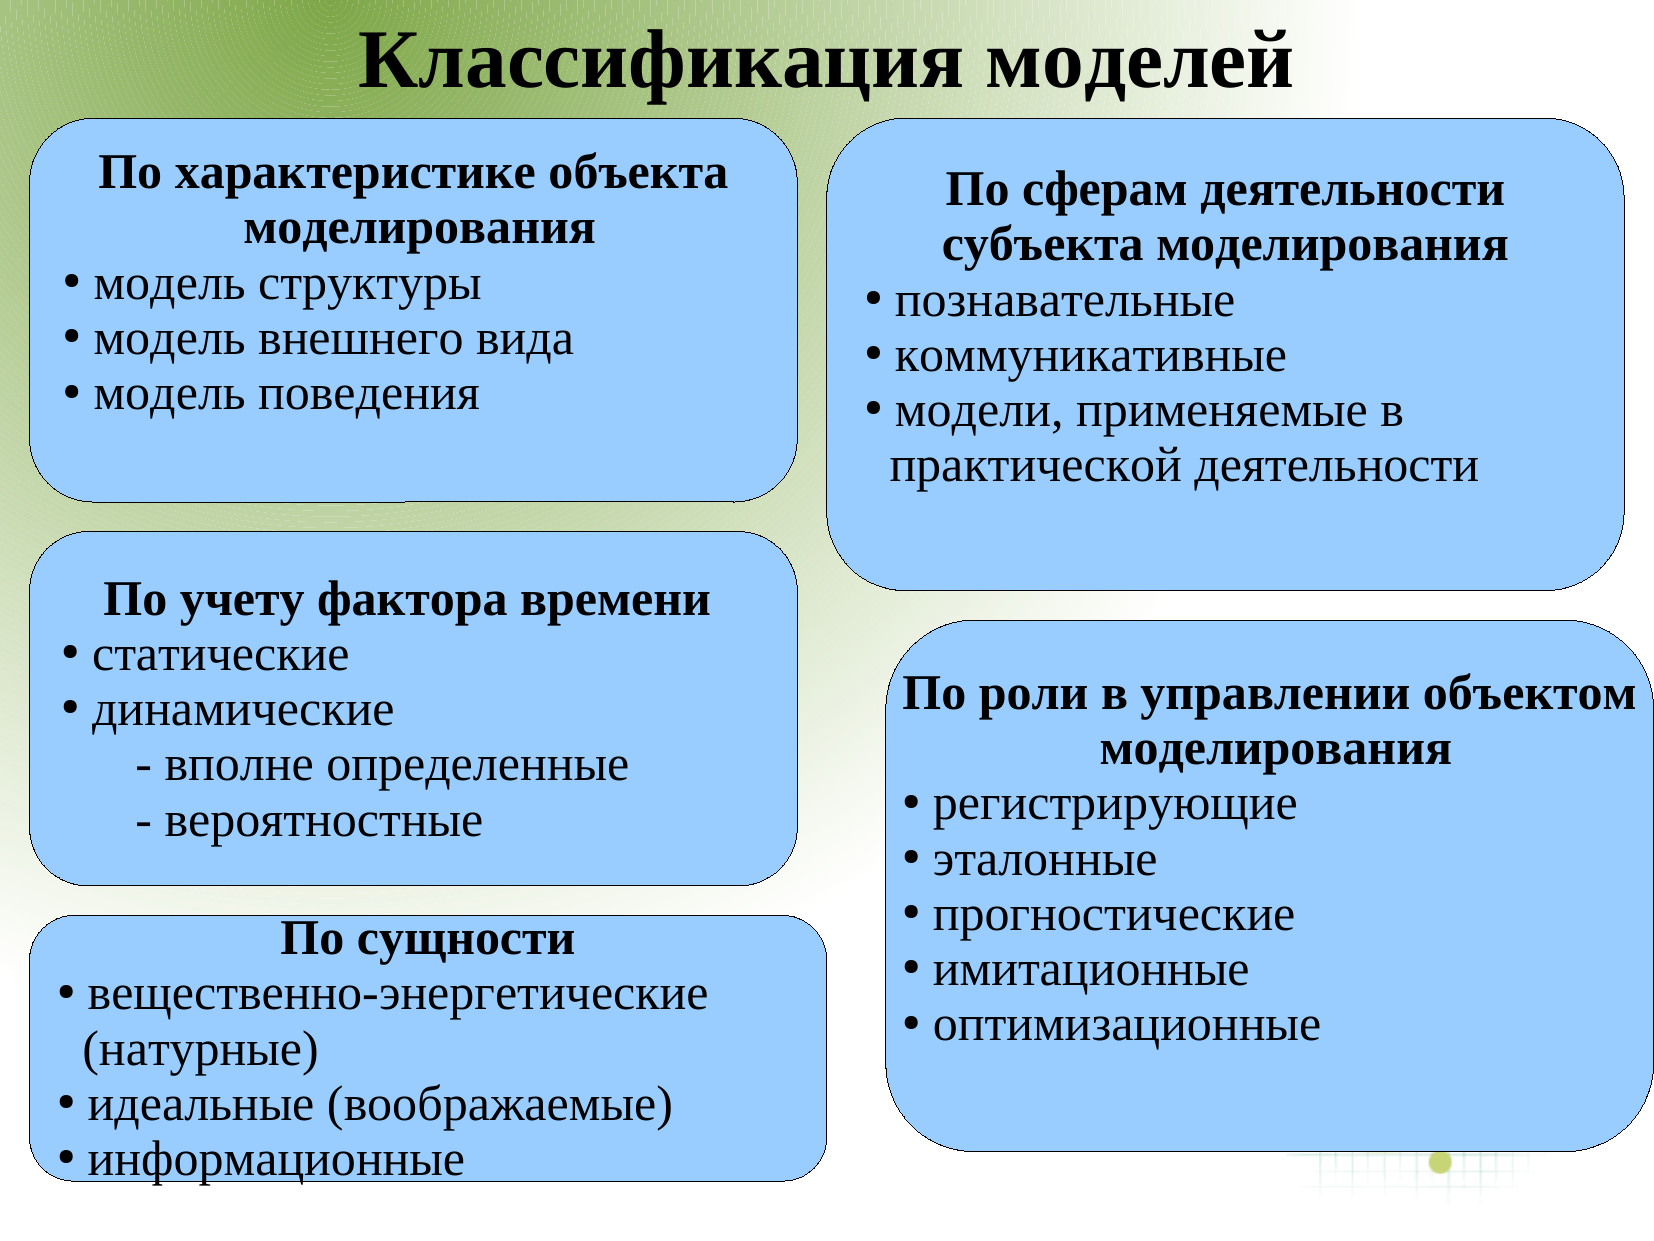

Классификация моделей
По характеристике объекта
 моделирования
 модель структуры
 модель внешнего вида
 модель поведения
По сферам деятельности
субъекта моделирования
 познавательные
 коммуникативные
 модели, применяемые в
 практической деятельности
По учету фактора времени
 статические
 динамические
 	- вполне определенные
	- вероятностные
По роли в управлении объектом
 моделирования
 регистрирующие
 эталонные
 прогностические
 имитационные
 оптимизационные
По сущности
 вещественно-энергетические
 (натурные)
 идеальные (воображаемые)
 информационные